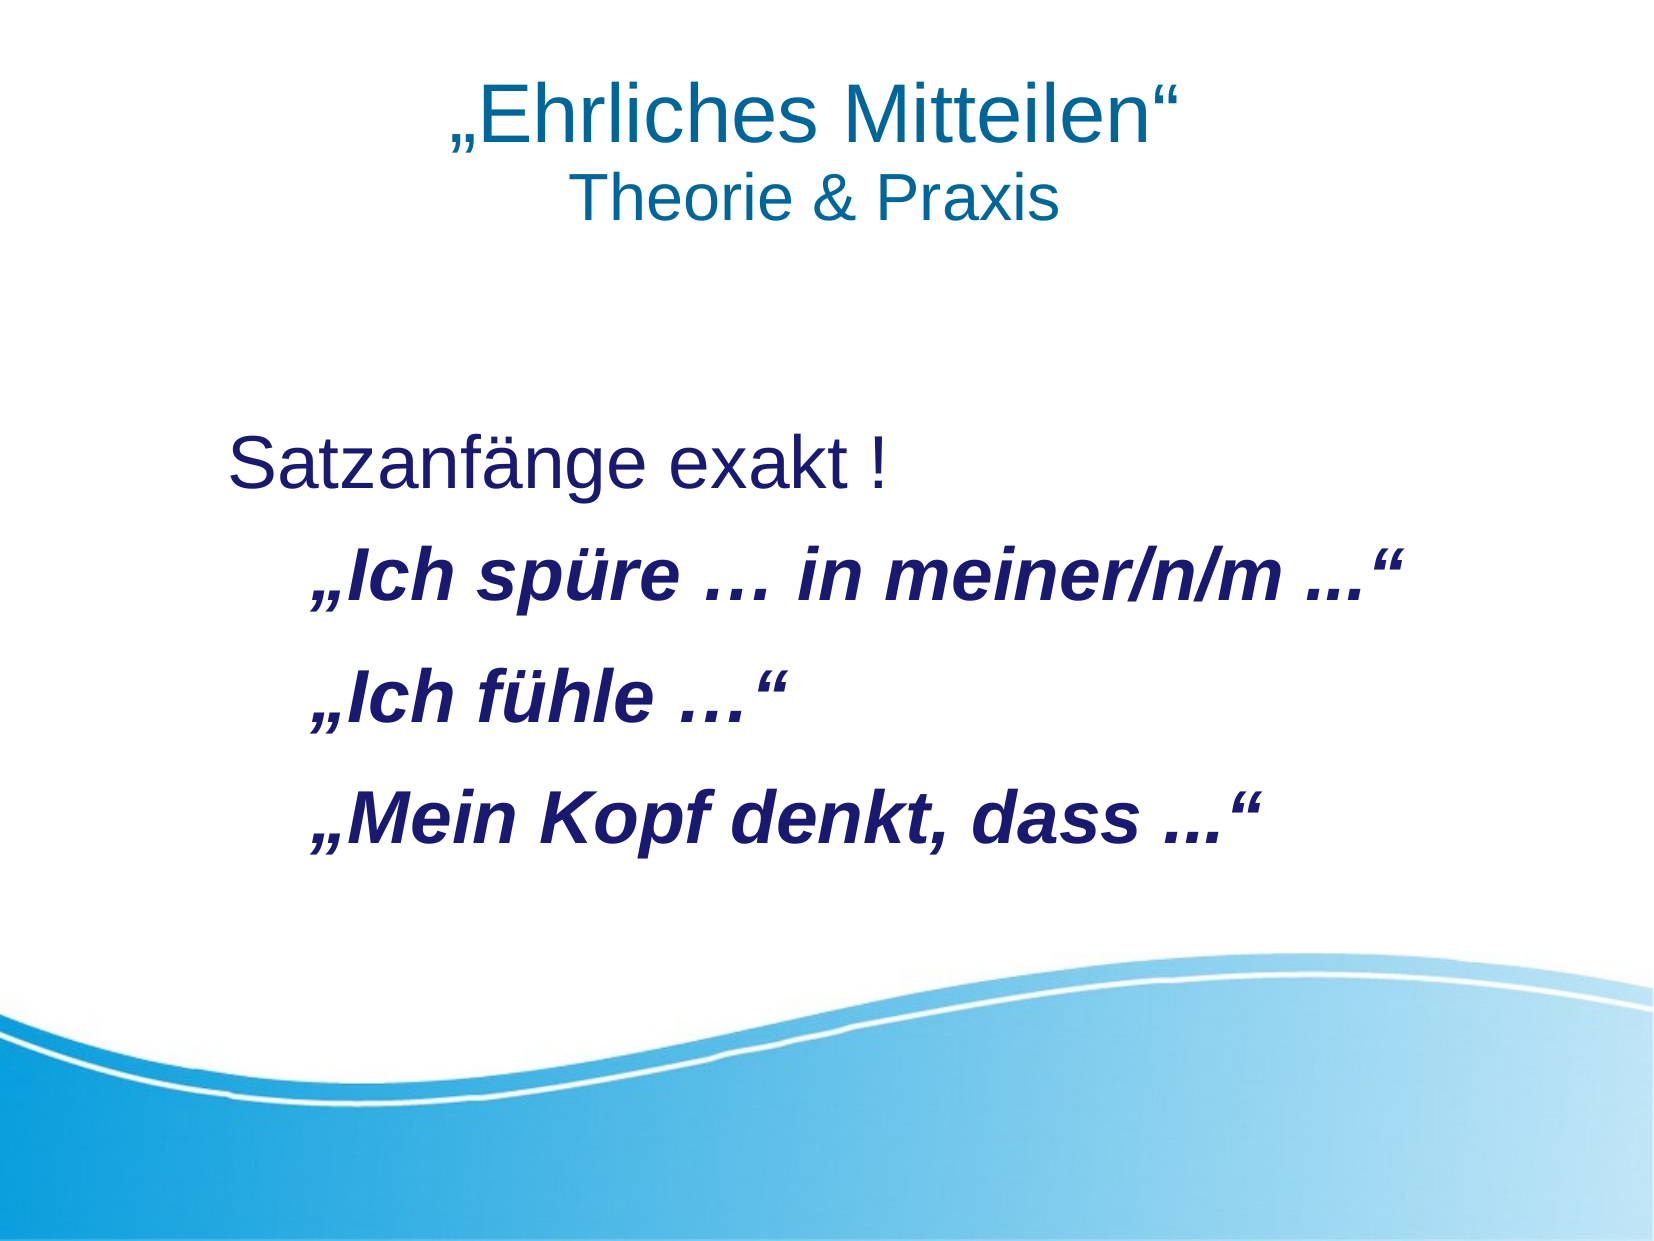

# „Ehrliches Mitteilen“ Theorie & Praxis
Satzanfänge exakt !
 „Ich spüre … in meiner/n/m ...“
 „Ich fühle …“
 „Mein Kopf denkt, dass ...“